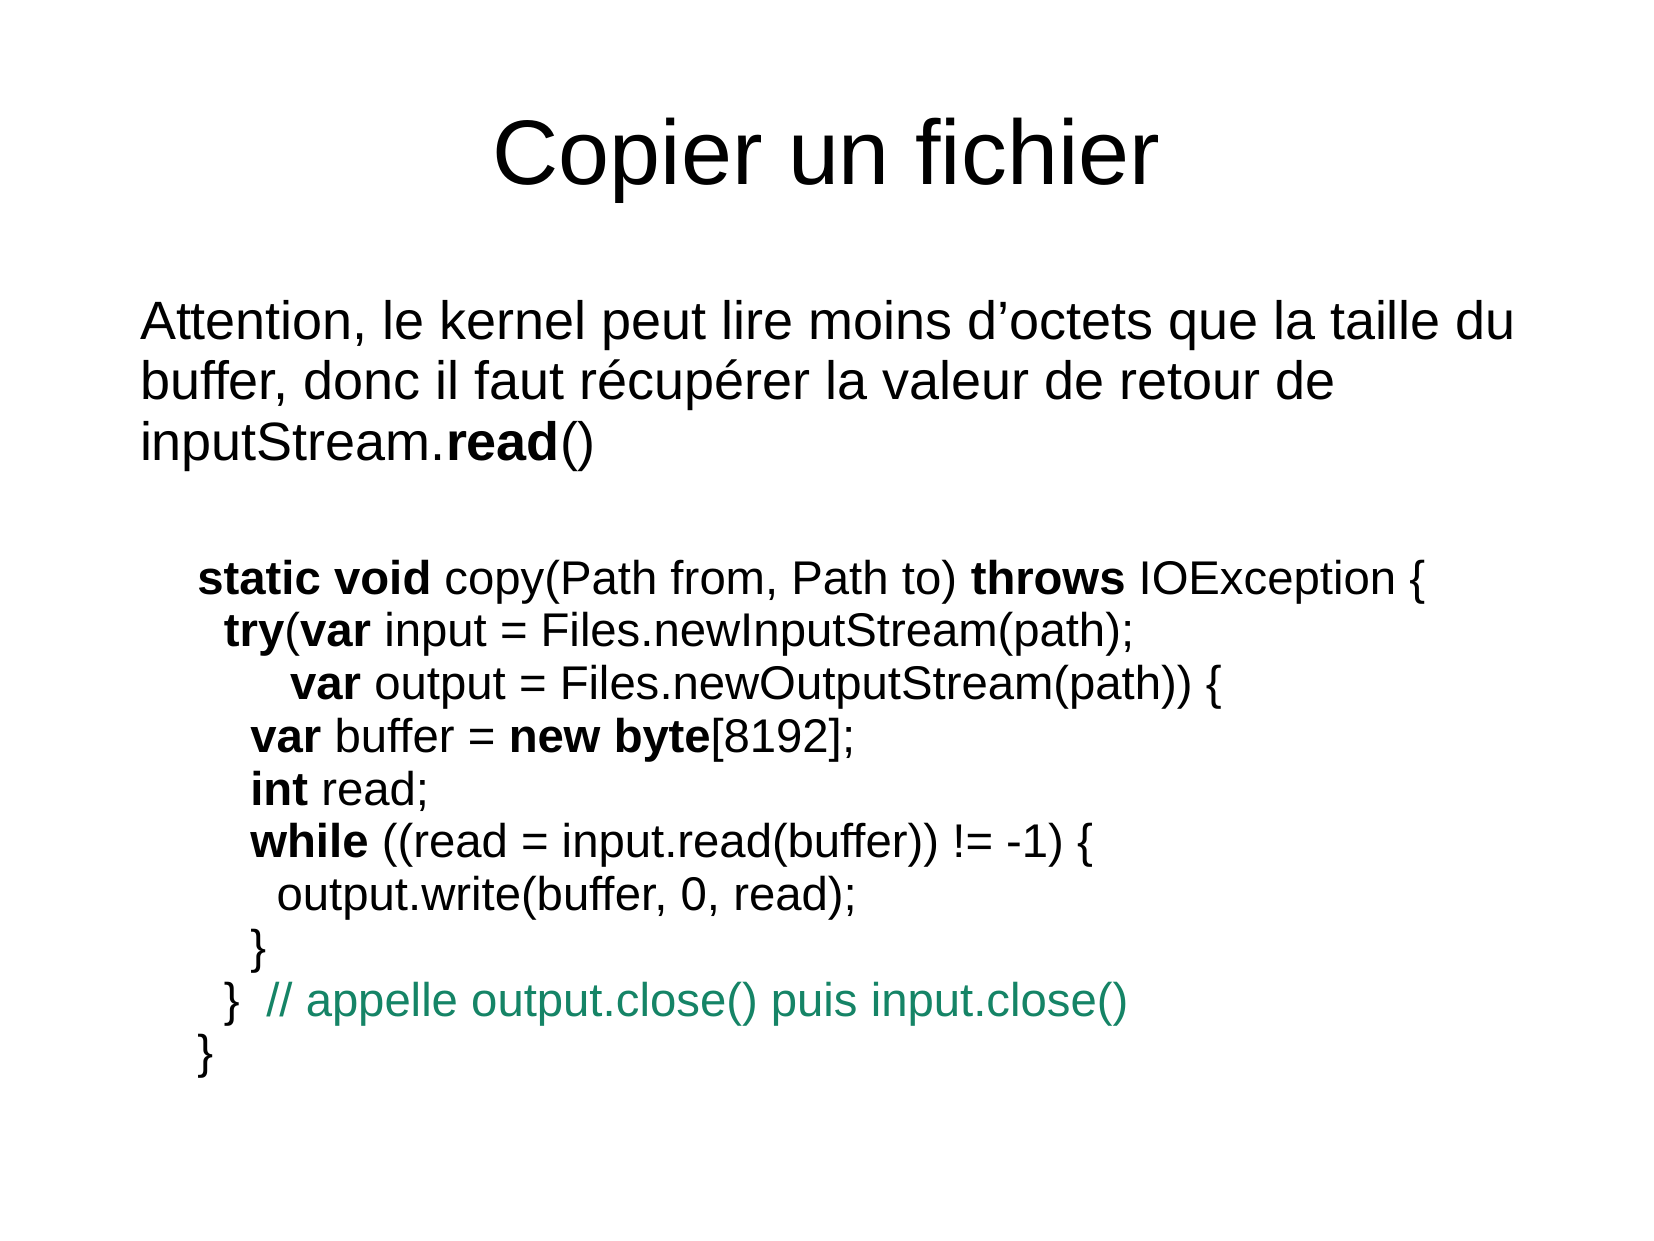

# Copier un fichier
Attention, le kernel peut lire moins d’octets que la taille du buffer, donc il faut récupérer la valeur de retour de inputStream.read()
static void copy(Path from, Path to) throws IOException {
 try(var input = Files.newInputStream(path);
 var output = Files.newOutputStream(path)) {
 var buffer = new byte[8192];
 int read;
 while ((read = input.read(buffer)) != -1) {
 output.write(buffer, 0, read);
 }
 } // appelle output.close() puis input.close()
}